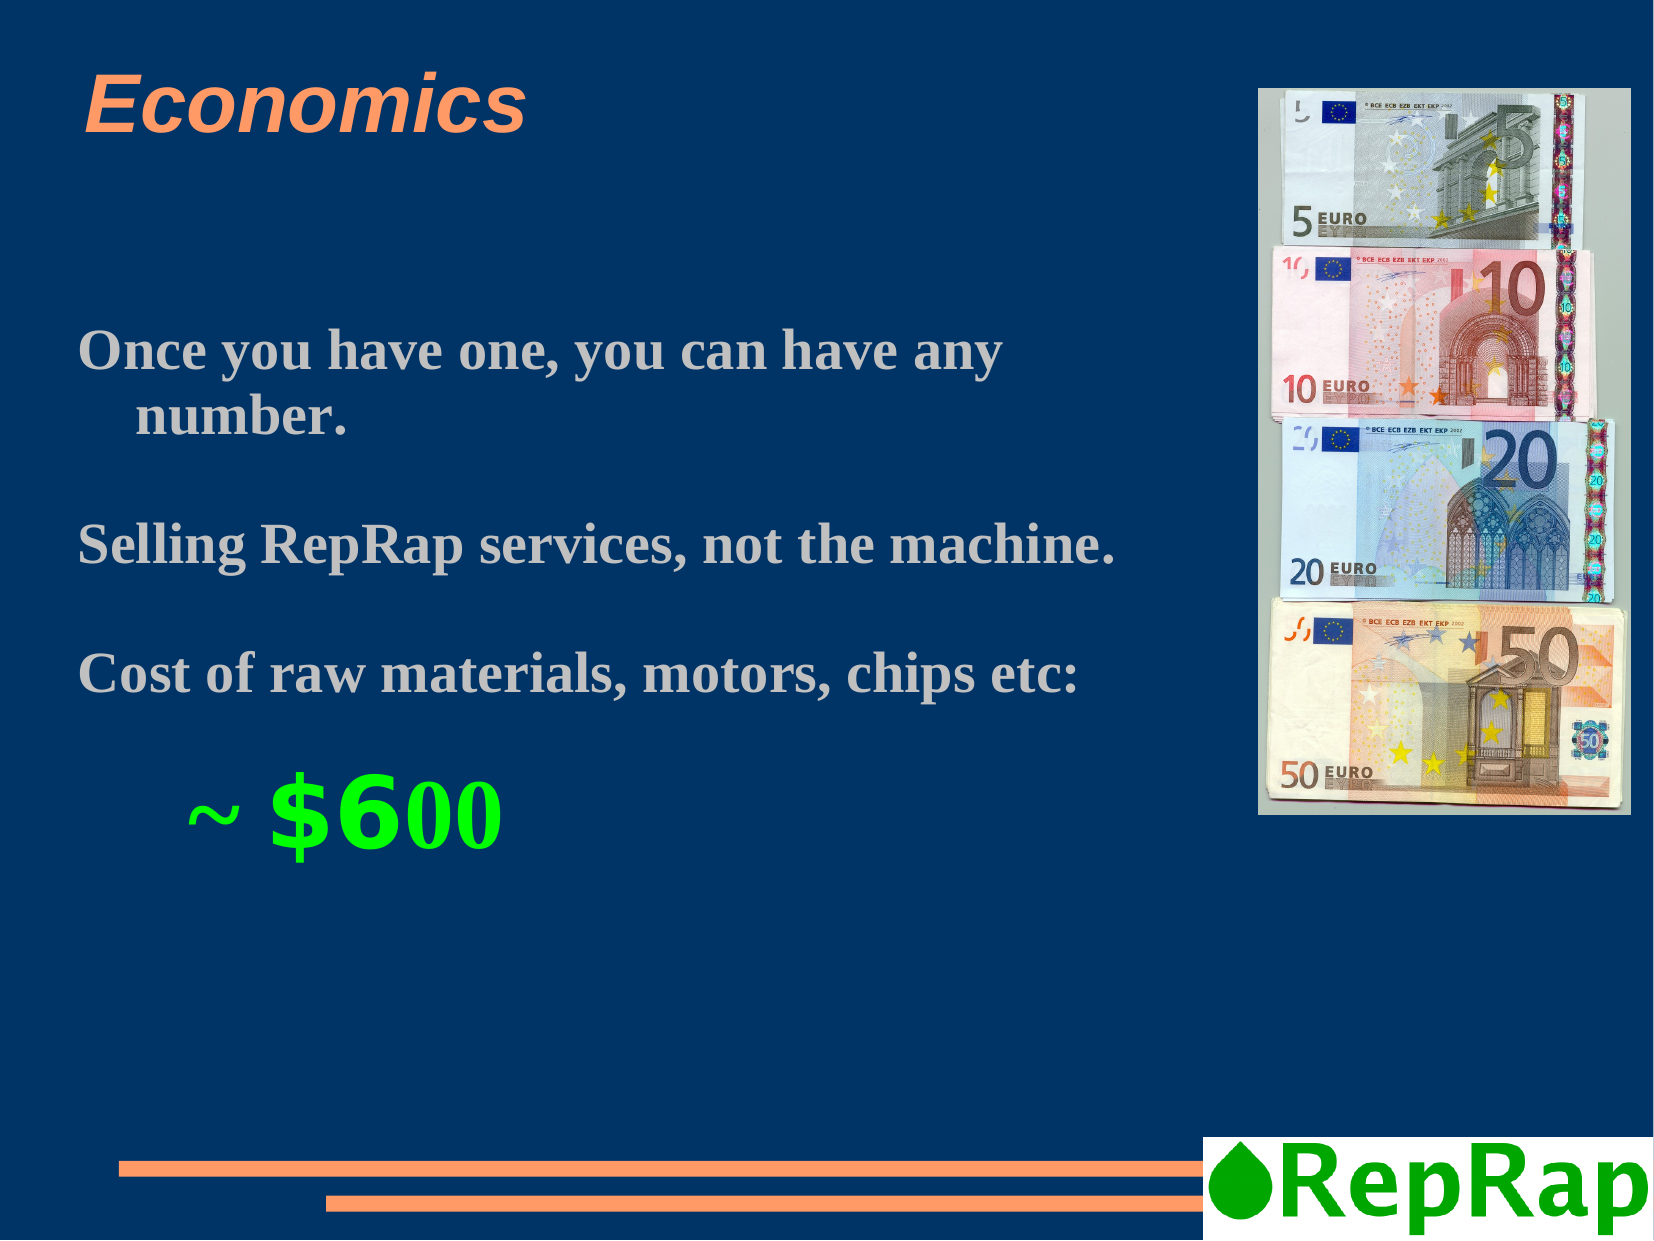

# Economics
 Once you have one, you can have any
 number.
 Selling RepRap services, not the machine.
 Cost of raw materials, motors, chips etc:
 ~ $600